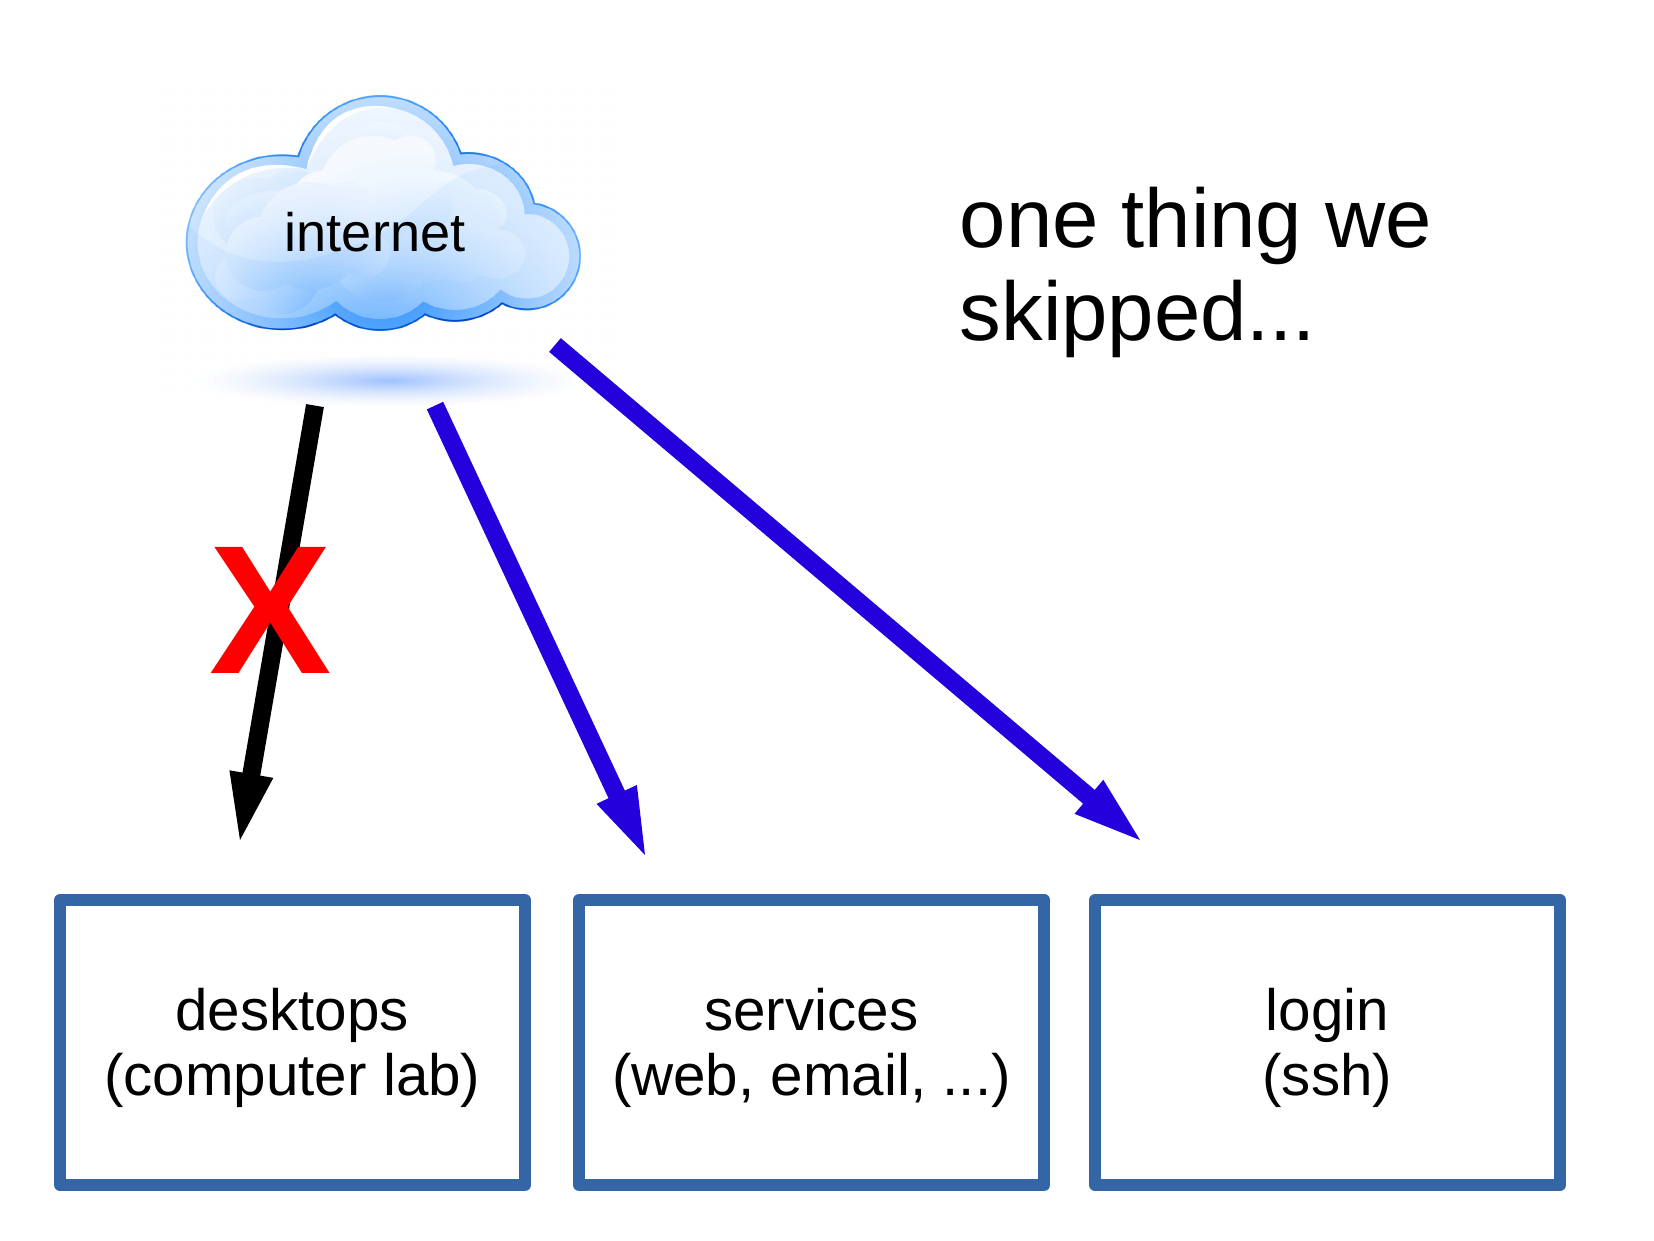

one thing we skipped...
internet
X
desktops
(computer lab)
services
(web, email, ...)
login
(ssh)